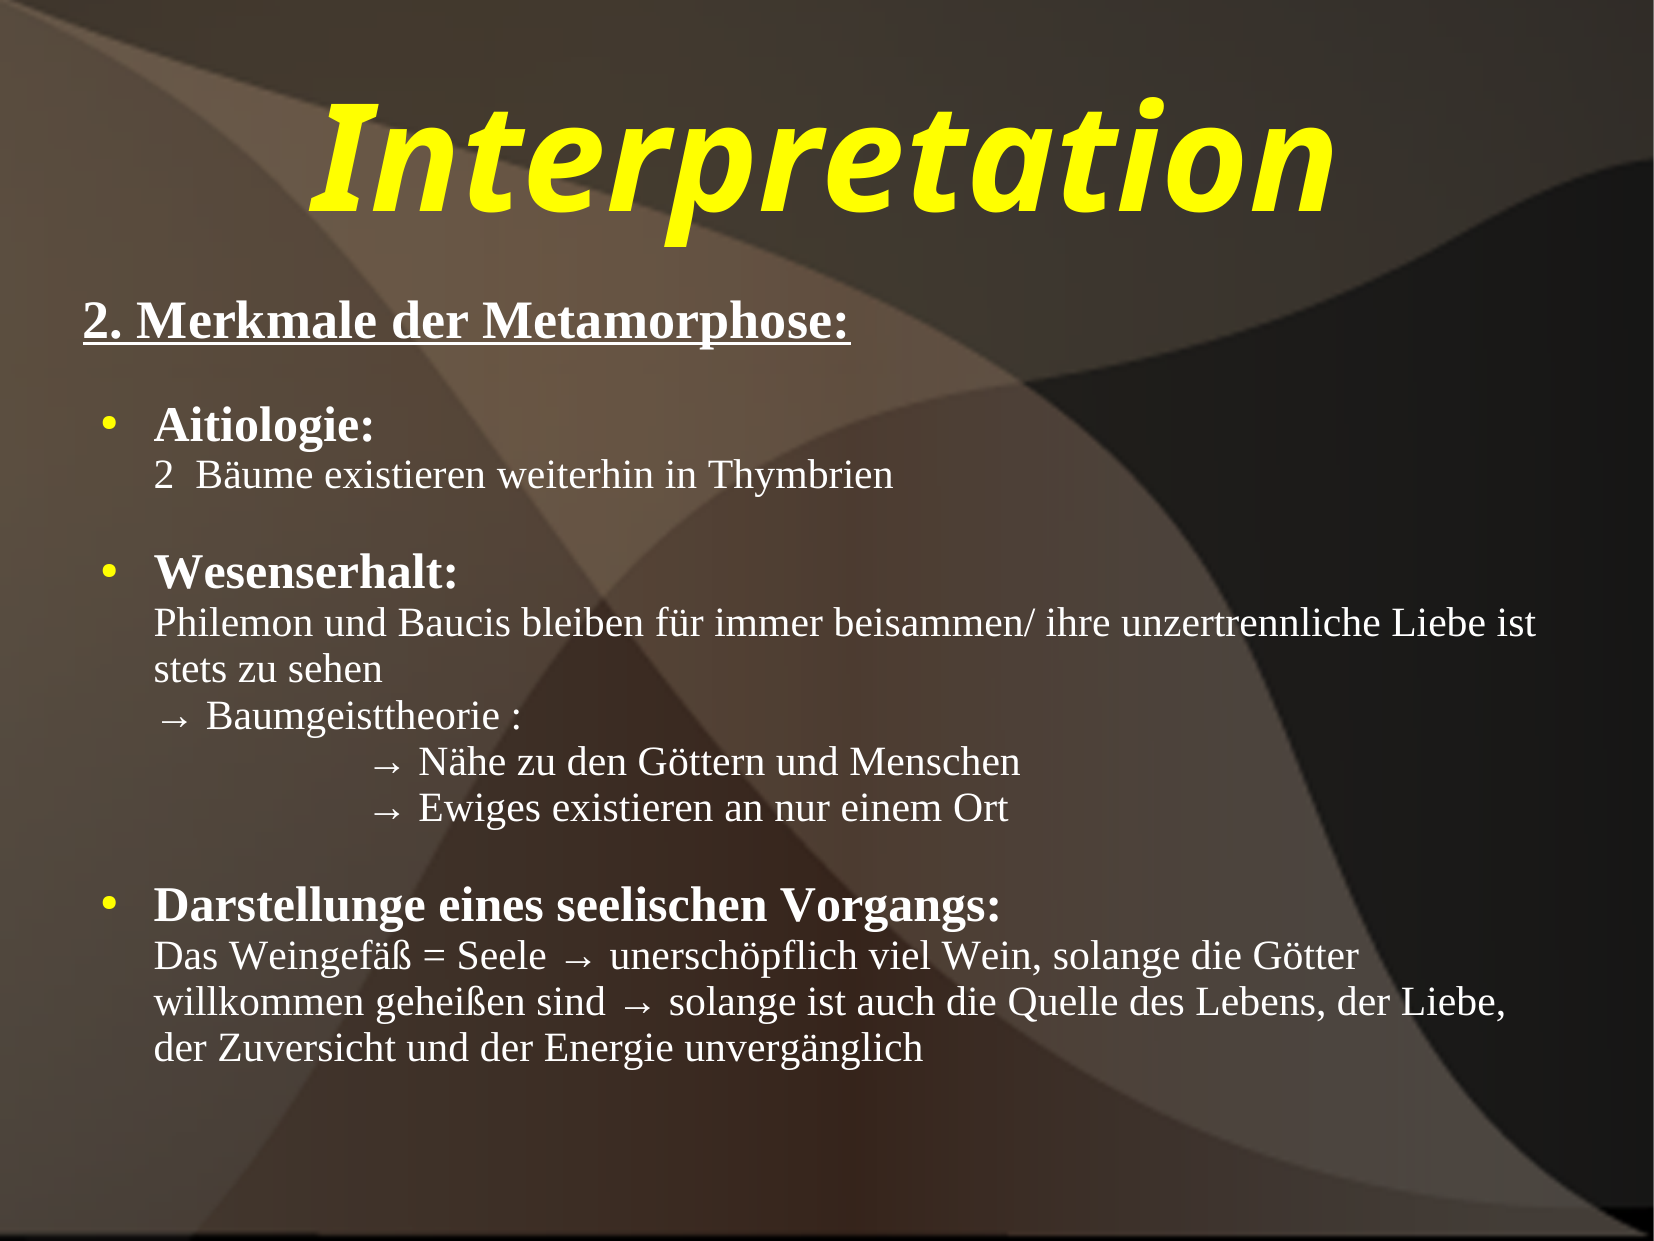

# Interpretation
2. Merkmale der Metamorphose:
Aitiologie:
2 Bäume existieren weiterhin in Thymbrien
Wesenserhalt:
Philemon und Baucis bleiben für immer beisammen/ ihre unzertrennliche Liebe ist stets zu sehen
→ Baumgeisttheorie :
→ Nähe zu den Göttern und Menschen
→ Ewiges existieren an nur einem Ort
Darstellunge eines seelischen Vorgangs:
Das Weingefäß = Seele → unerschöpflich viel Wein, solange die Götter willkommen geheißen sind → solange ist auch die Quelle des Lebens, der Liebe, der Zuversicht und der Energie unvergänglich